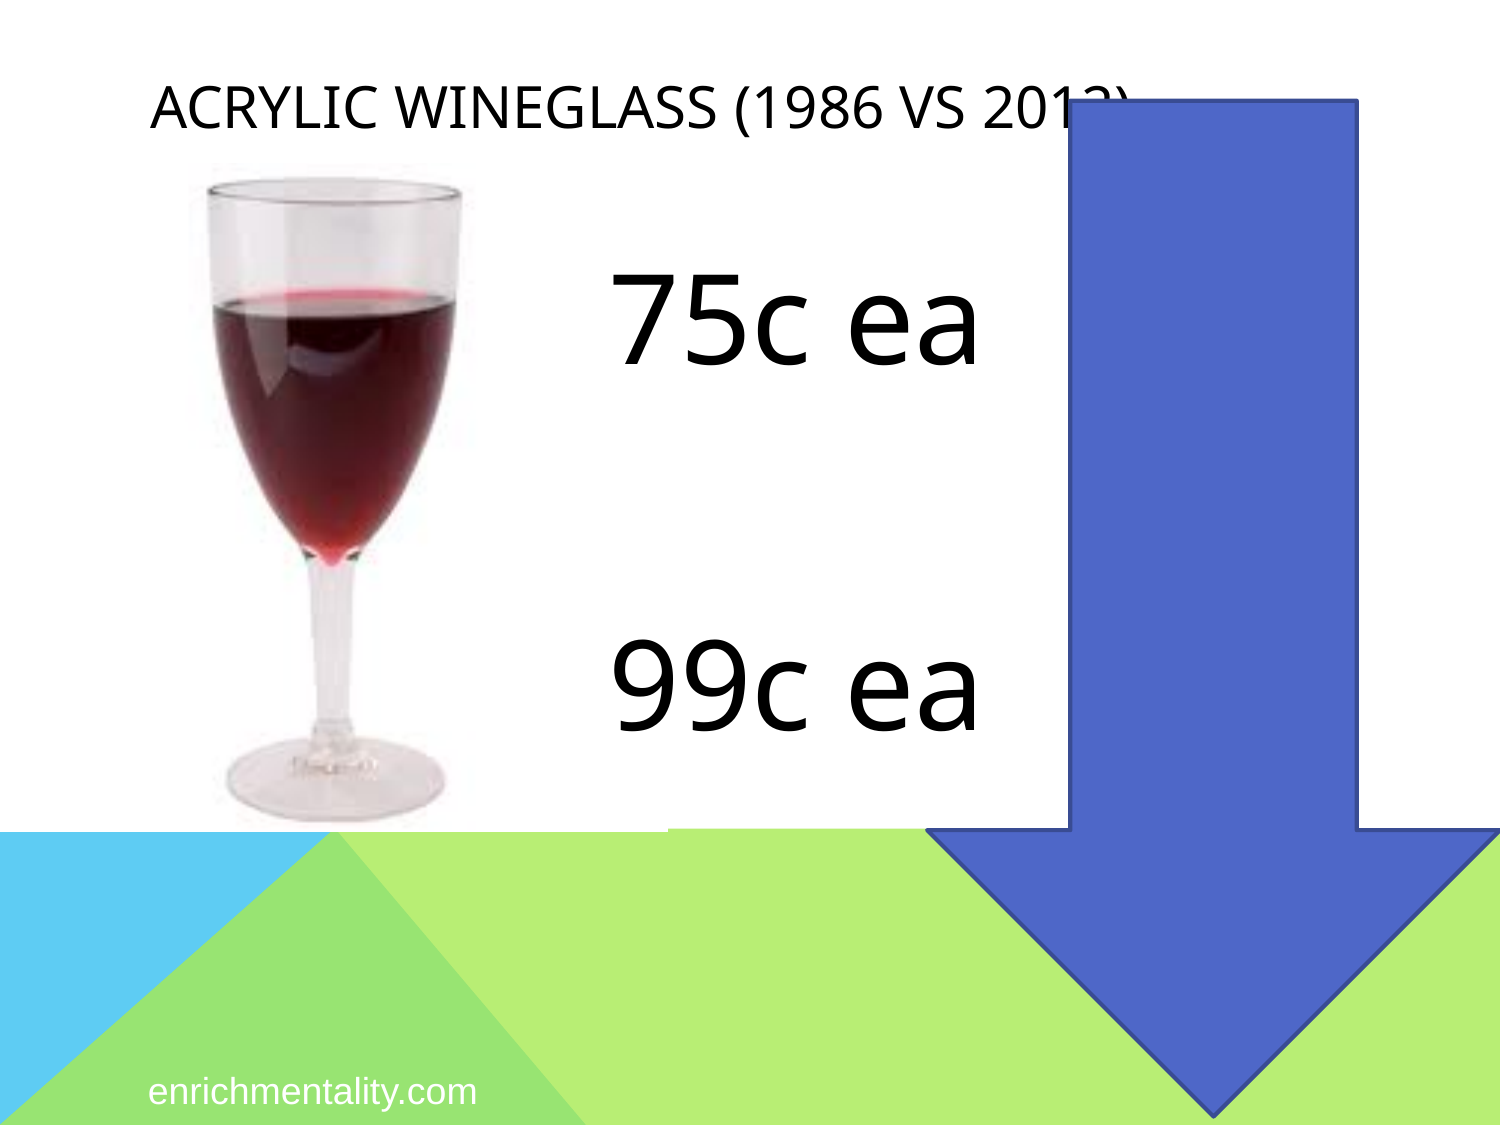

# Acrylic wineglass (1986 vs 2012)
75c ea
2012
99c ea
1986
enrichmentality.com